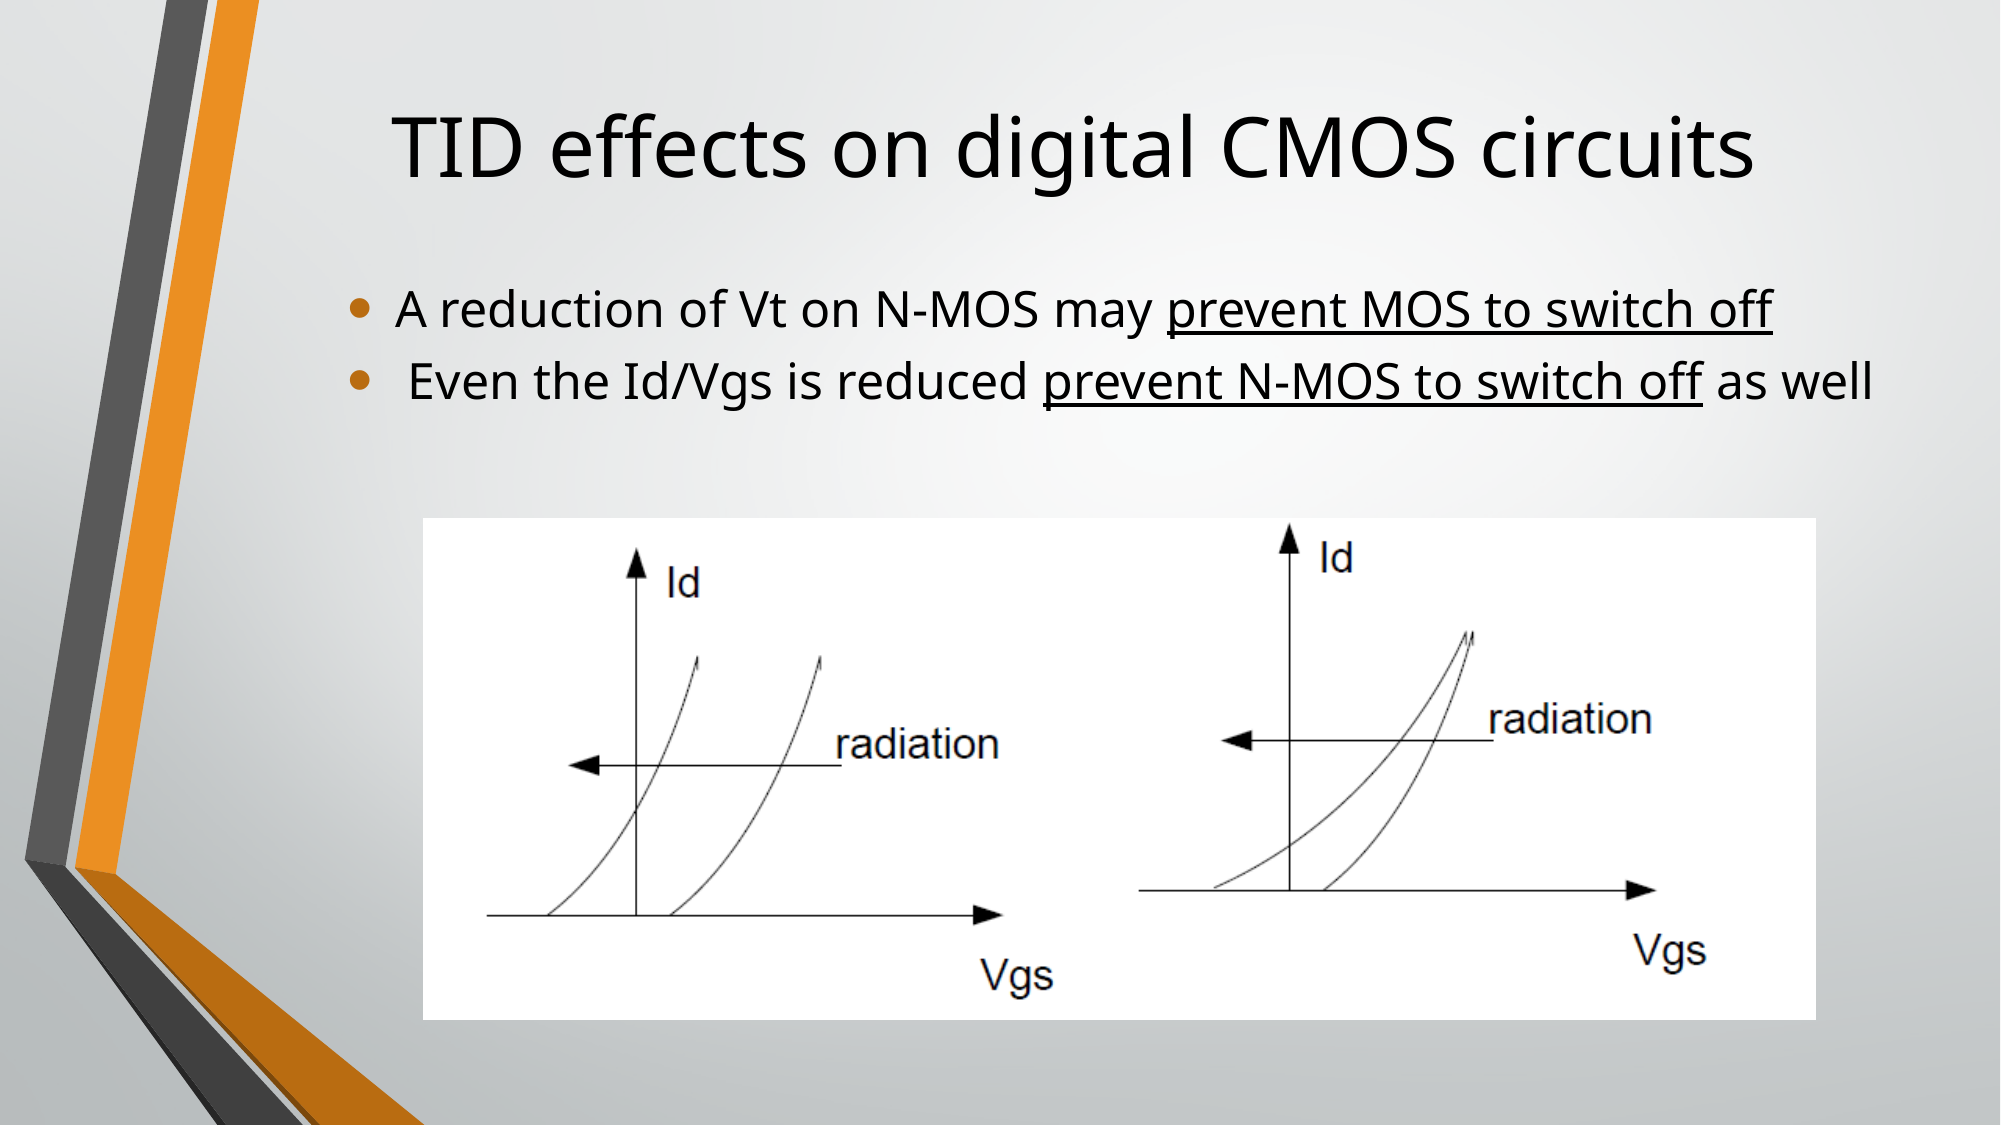

# TID effects on digital CMOS circuits
A reduction of Vt on N-MOS may prevent MOS to switch off
 Even the Id/Vgs is reduced prevent N-MOS to switch off as well